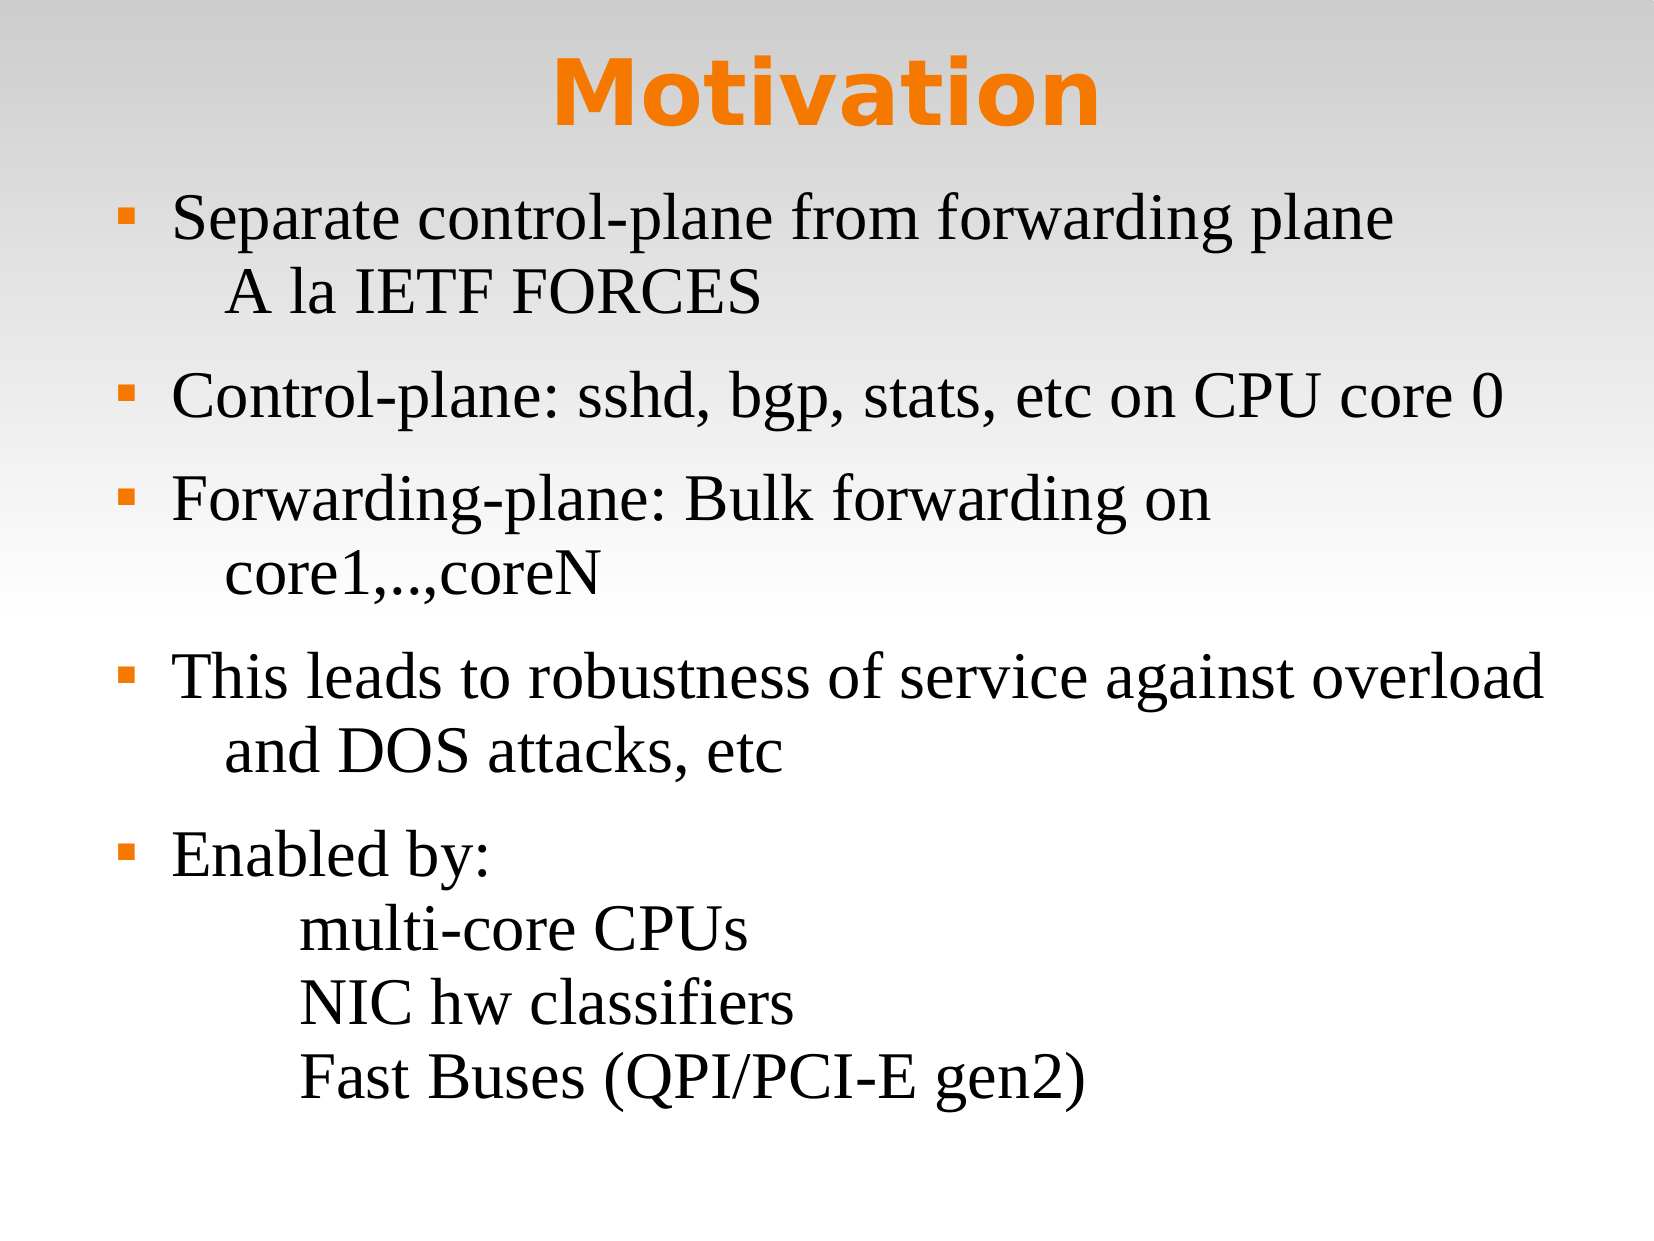

# Motivation
Separate control-plane from forwarding plane
A la IETF FORCES
Control-plane: sshd, bgp, stats, etc on CPU core 0
Forwarding-plane: Bulk forwarding on core1,..,coreN
This leads to robustness of service against overload and DOS attacks, etc
Enabled by:
	multi-core CPUs
	NIC hw classifiers
	Fast Buses (QPI/PCI-E gen2)